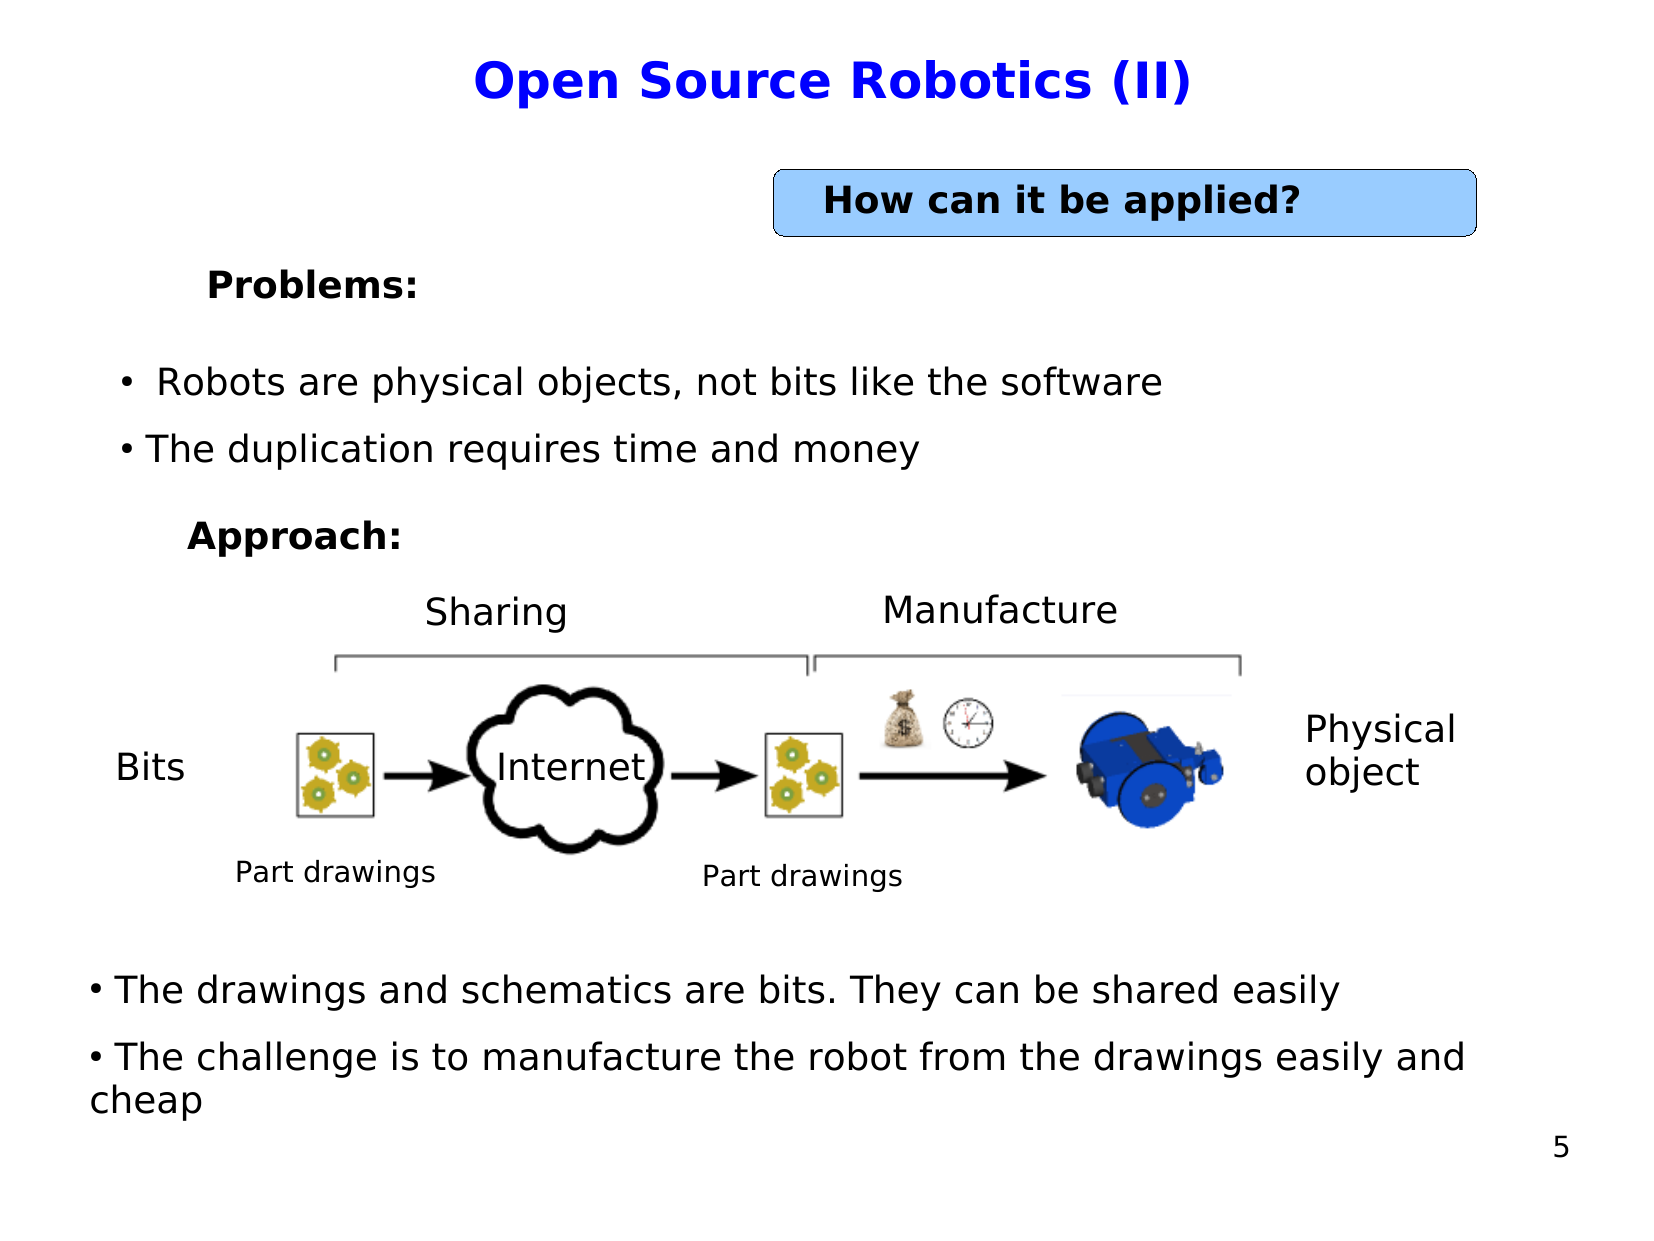

Open Source Robotics (II)
How can it be applied?
Problems:
 Robots are physical objects, not bits like the software
 The duplication requires time and money
Approach:
Manufacture
Sharing
Physical
object
Bits
Internet
Part drawings
Part drawings
 The drawings and schematics are bits. They can be shared easily
 The challenge is to manufacture the robot from the drawings easily and cheap
5